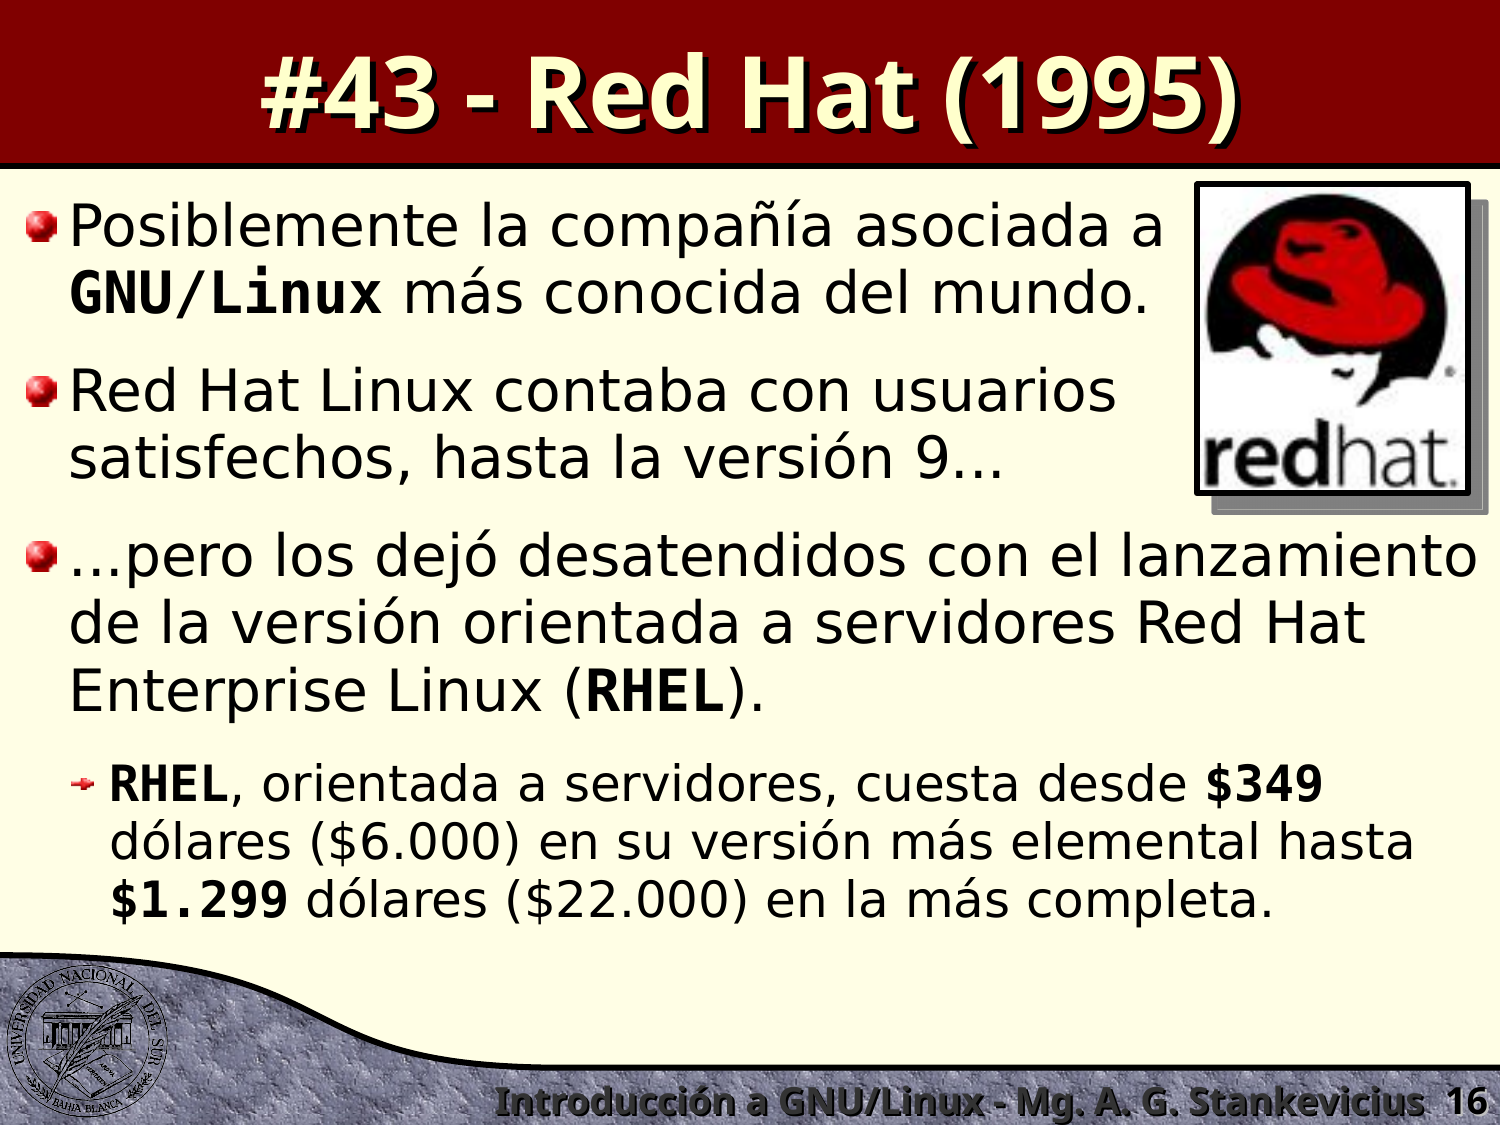

# #43 - Red Hat (1995)
Posiblemente la compañía asociada a GNU/Linux más conocida del mundo.
Red Hat Linux contaba con usuarios
satisfechos, hasta la versión 9...
...pero los dejó desatendidos con el lanzamiento de la versión orientada a servidores Red Hat Enterprise Linux (RHEL).
RHEL, orientada a servidores, cuesta desde $349 dólares ($6.000) en su versión más elemental hasta $1.299 dólares ($22.000) en la más completa.
16